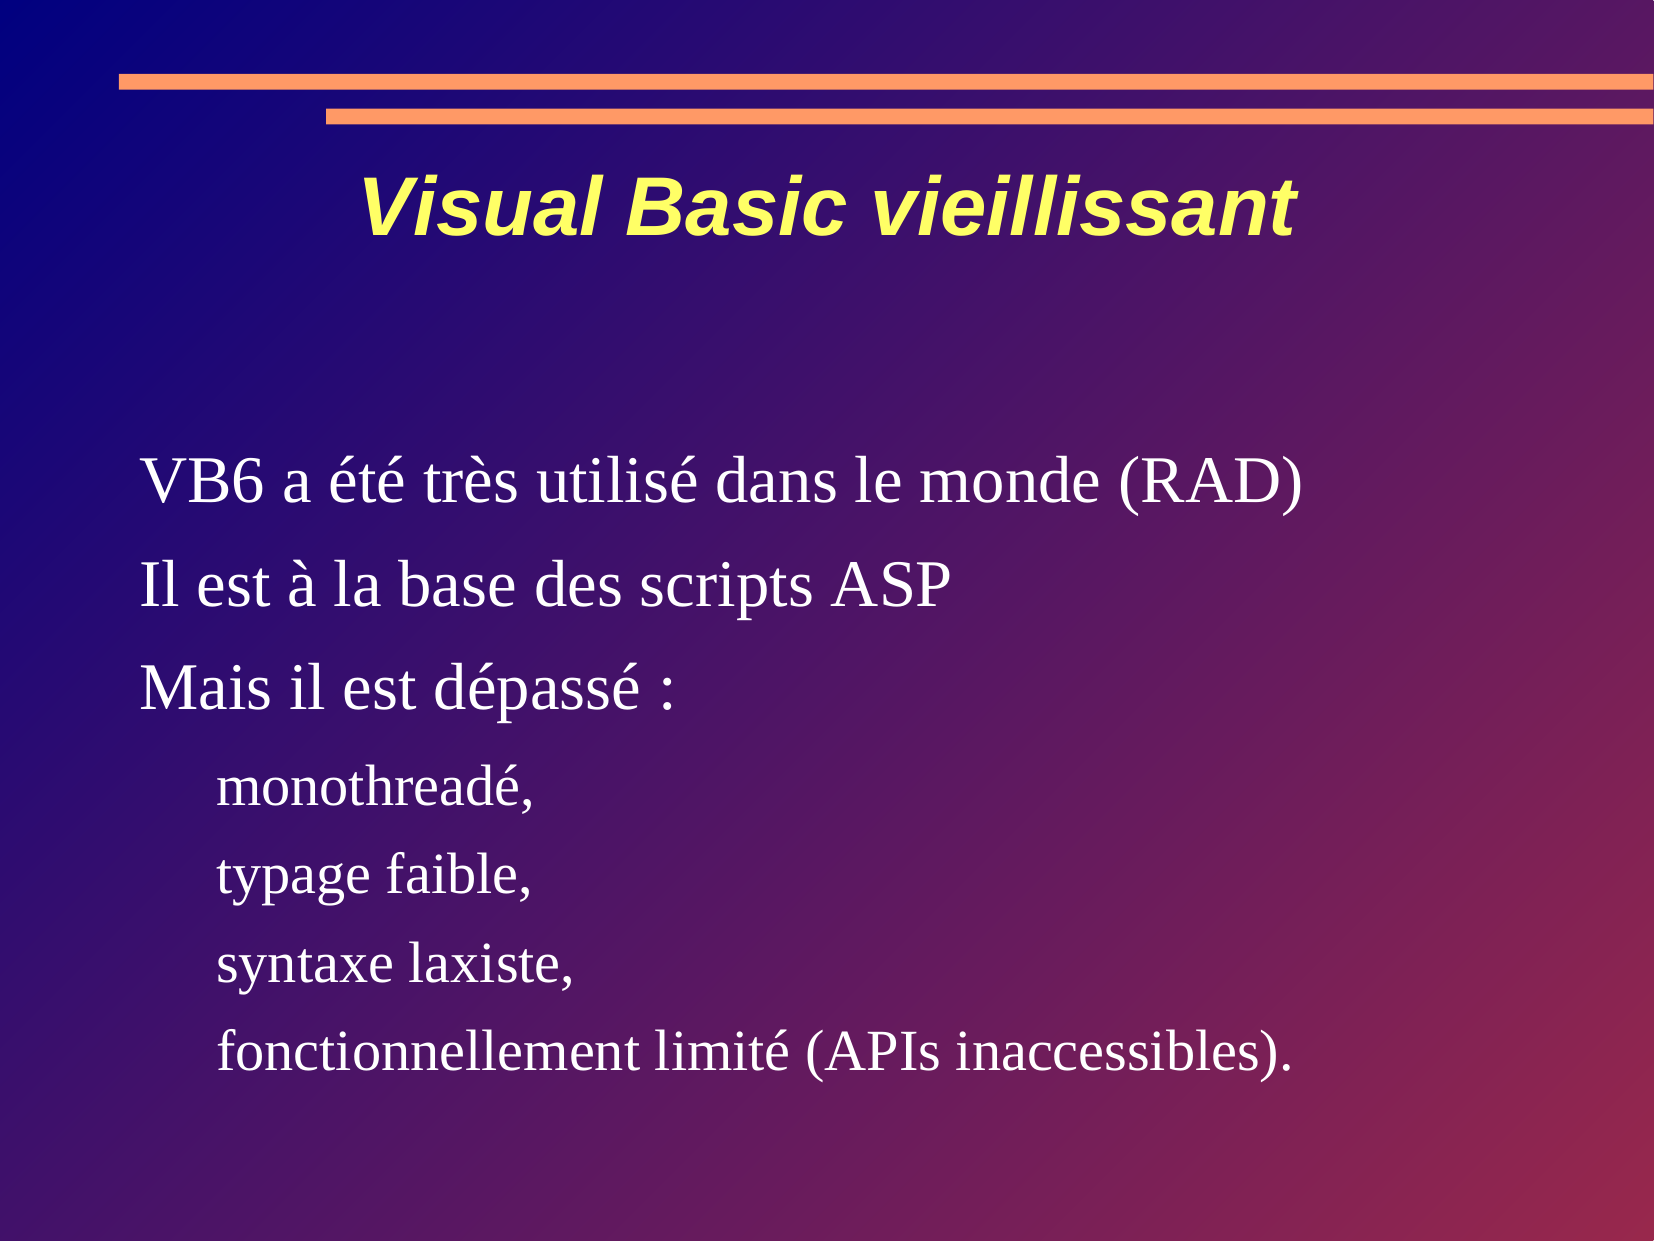

# Visual Basic vieillissant
VB6 a été très utilisé dans le monde (RAD)
Il est à la base des scripts ASP
Mais il est dépassé :
monothreadé,
typage faible,
syntaxe laxiste,
fonctionnellement limité (APIs inaccessibles).